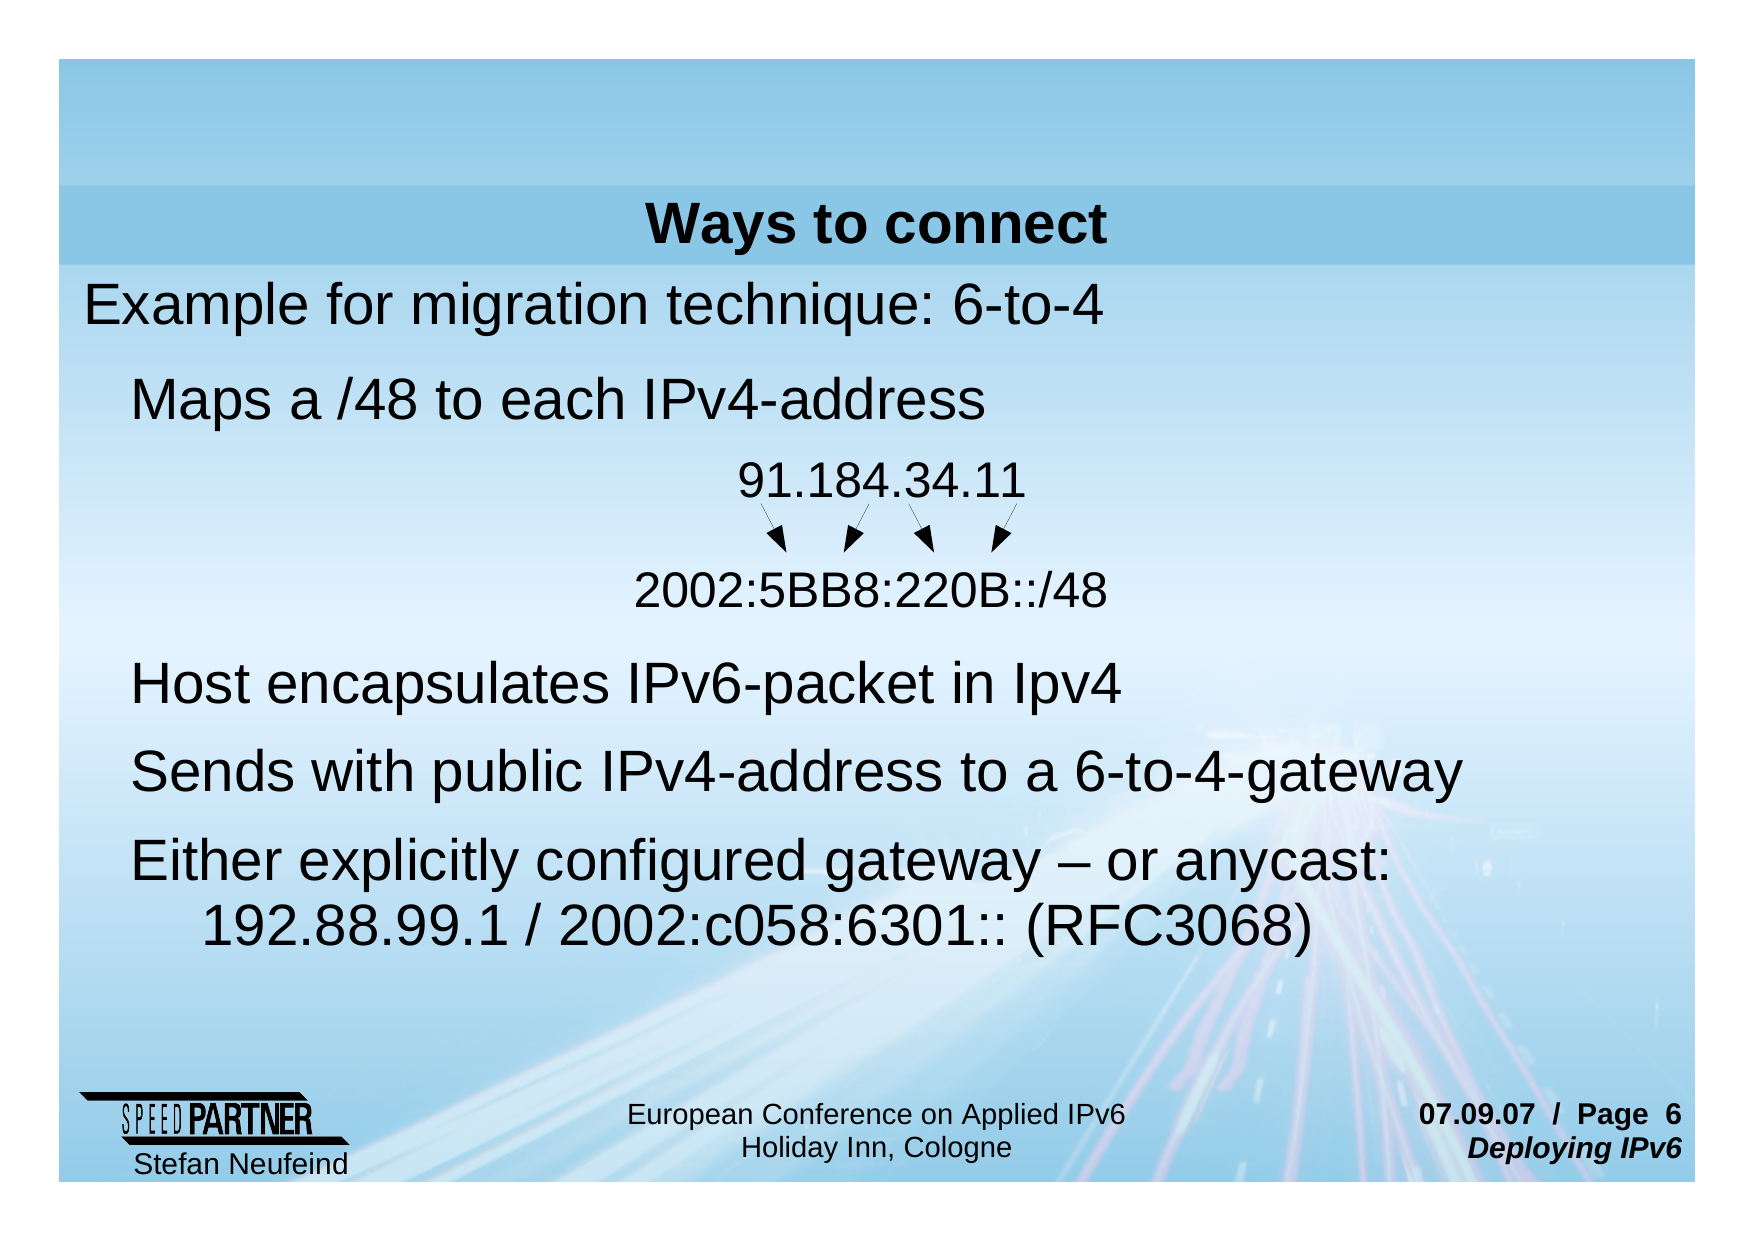

# Ways to connect
Example for migration technique: 6-to-4
Maps a /48 to each IPv4-address
Host encapsulates IPv6-packet in Ipv4
Sends with public IPv4-address to a 6-to-4-gateway
Either explicitly configured gateway – or anycast:
192.88.99.1 / 2002:c058:6301:: (RFC3068)
91.184.34.11
2002:5BB8:220B::/48